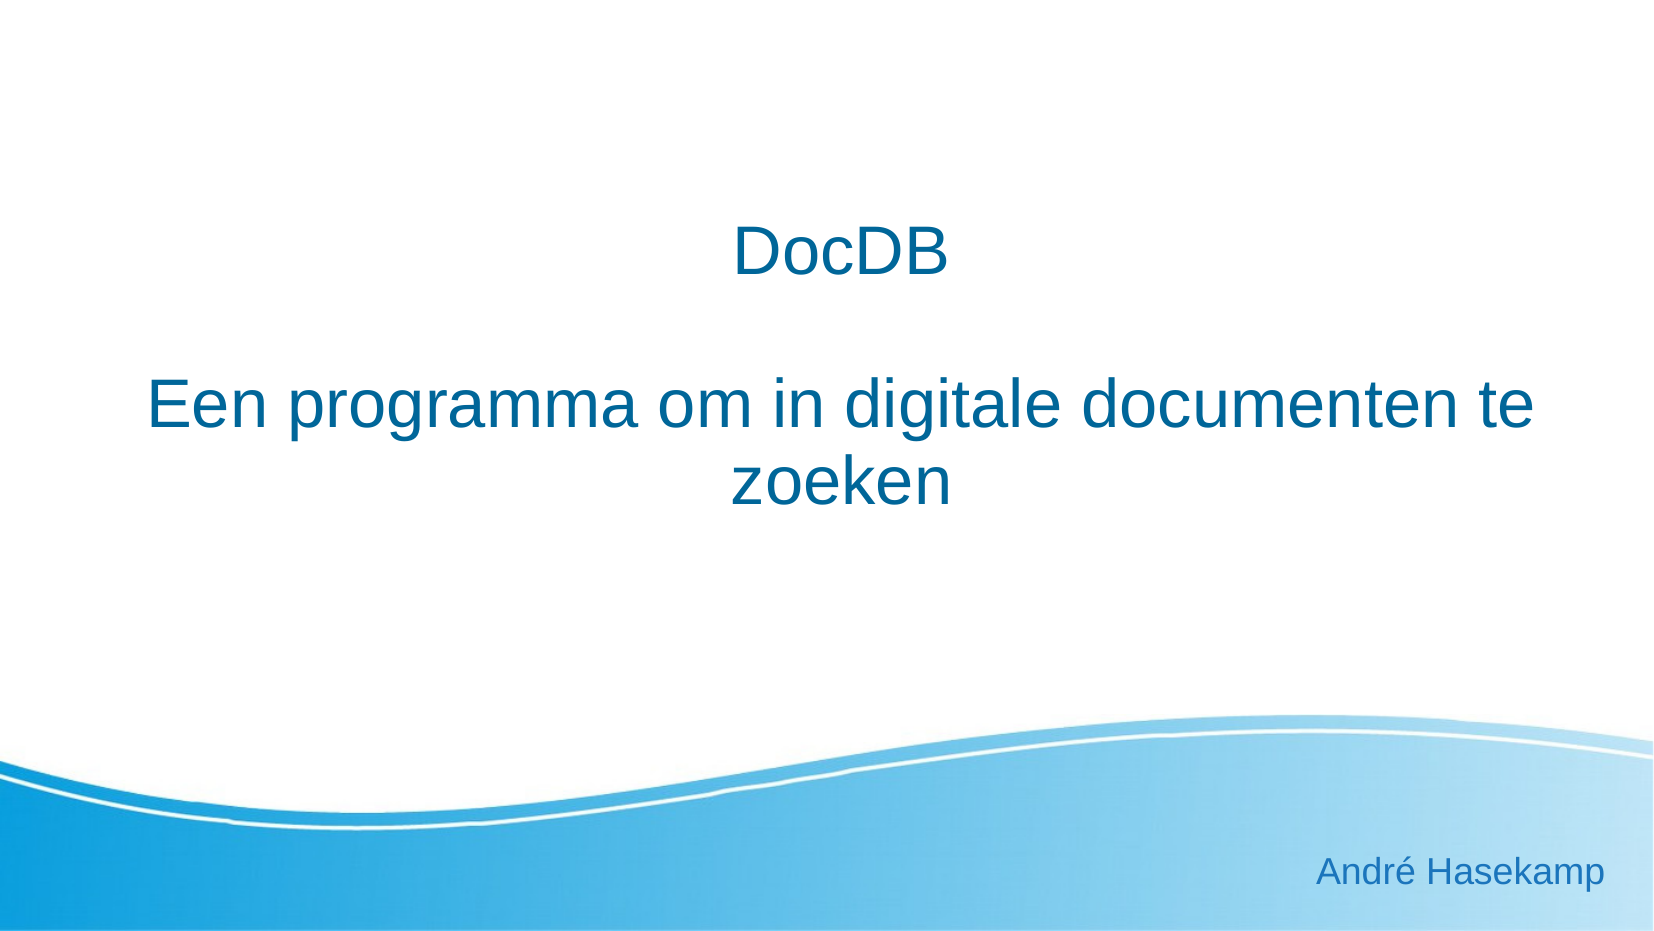

# DocDB Een programma om in digitale documenten te zoeken
André Hasekamp